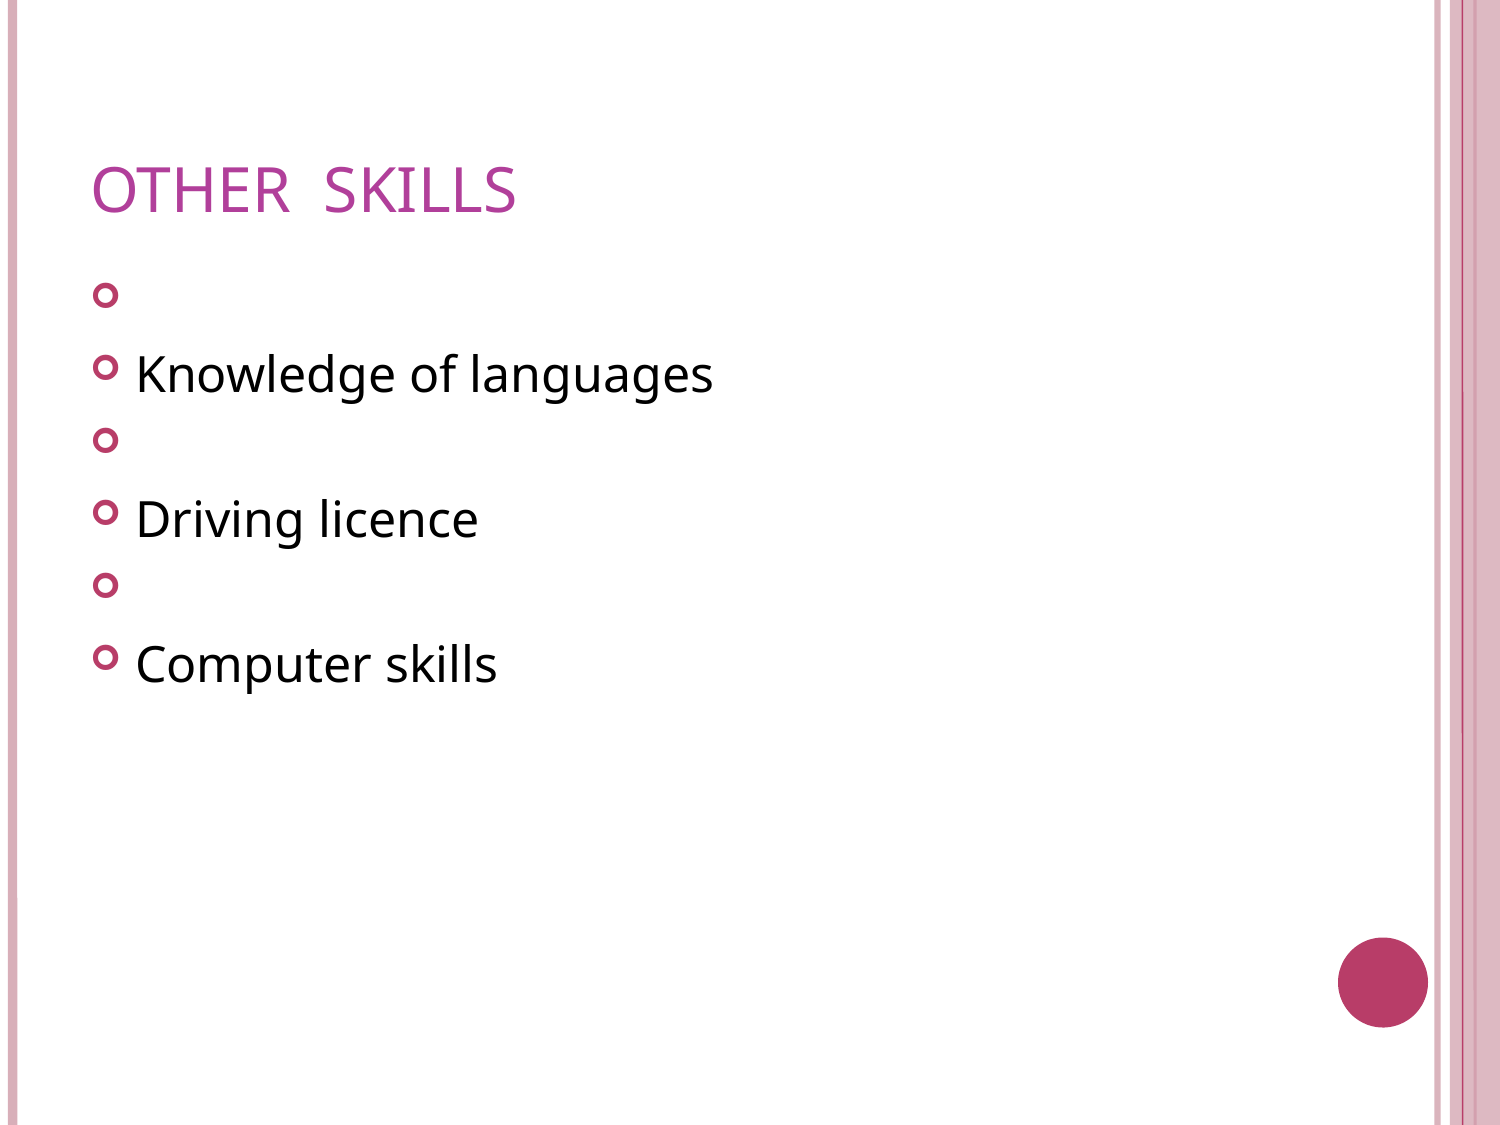

# OTHER SKILLS
Knowledge of languages
Driving licence
Computer skills